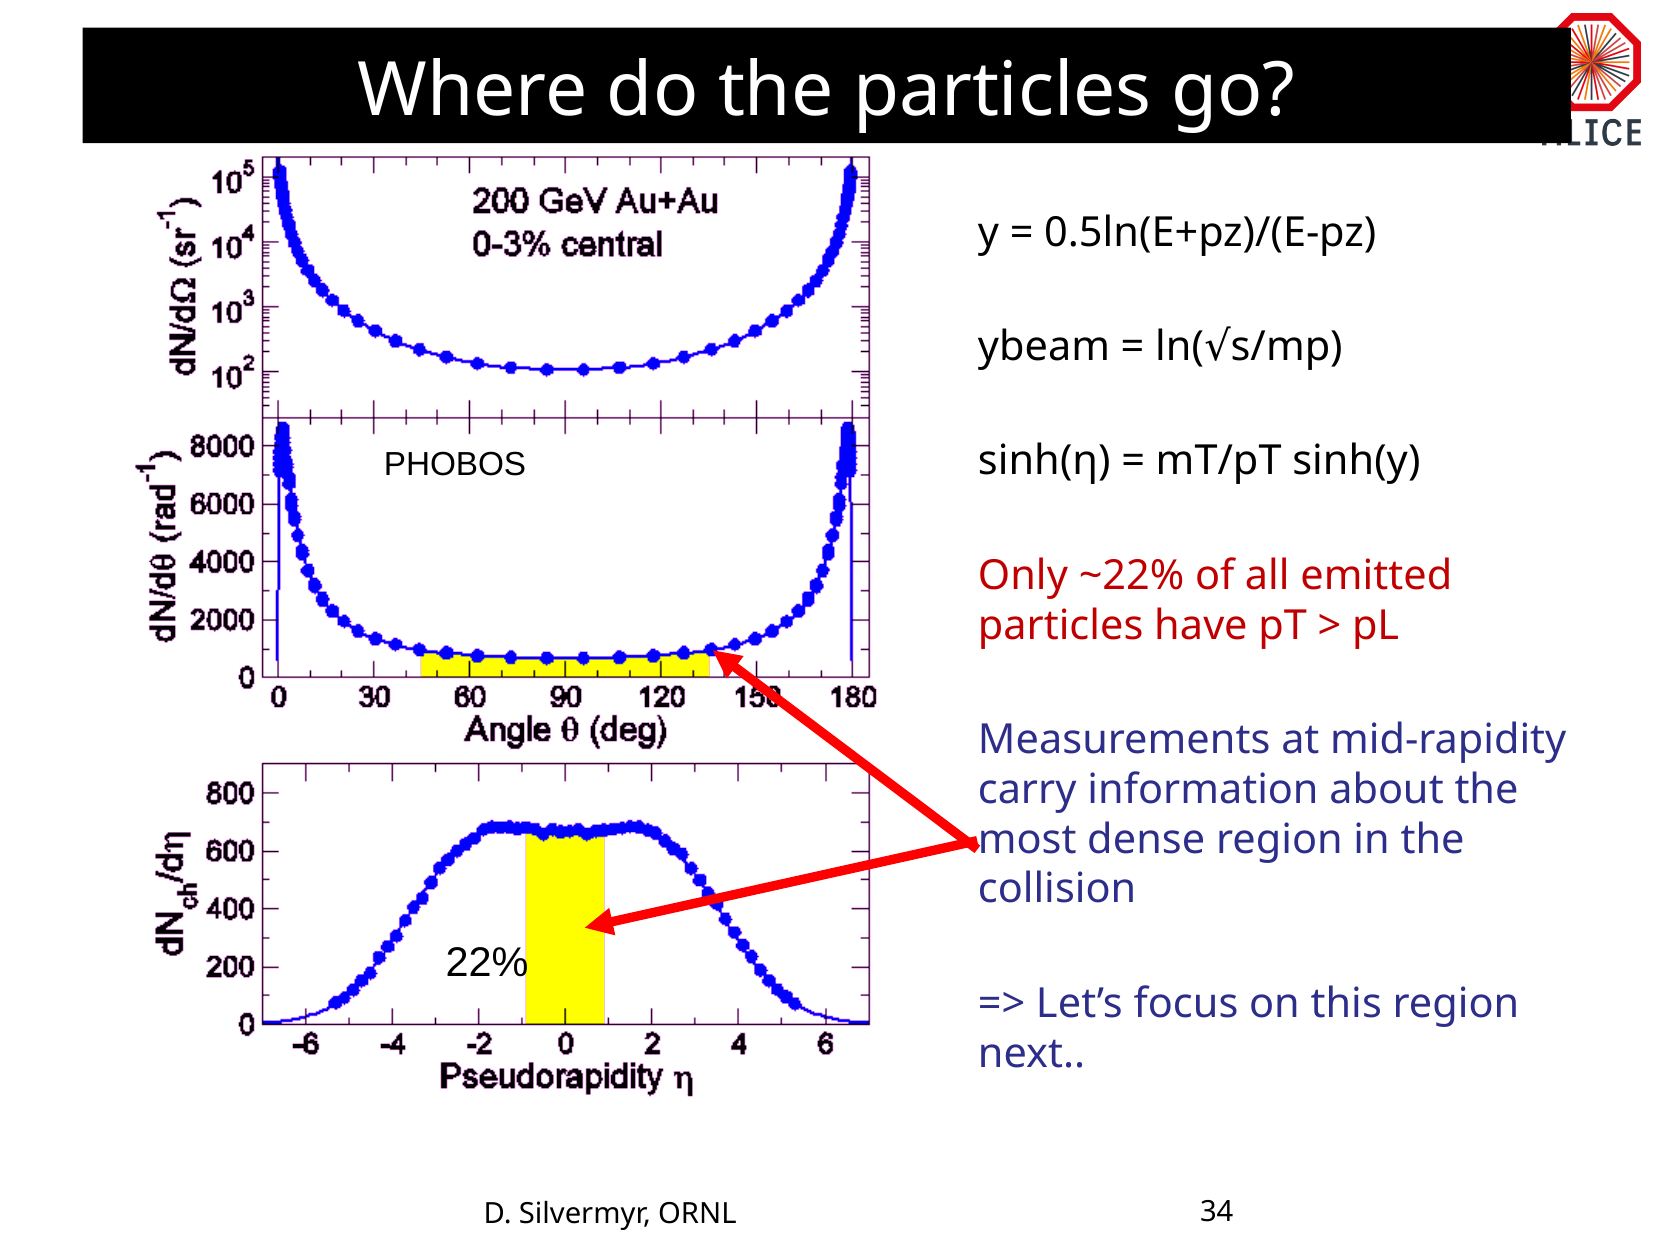

# Where do the particles go?
y = 0.5ln(E+pz)/(E-pz)
ybeam = ln(√s/mp)
sinh(η) = mT/pT sinh(y)
Only ~22% of all emitted particles have pT > pL
Measurements at mid-rapidity carry information about the most dense region in the collision
=> Let’s focus on this region next..
PHOBOS
22%
D. Silvermyr, ORNL